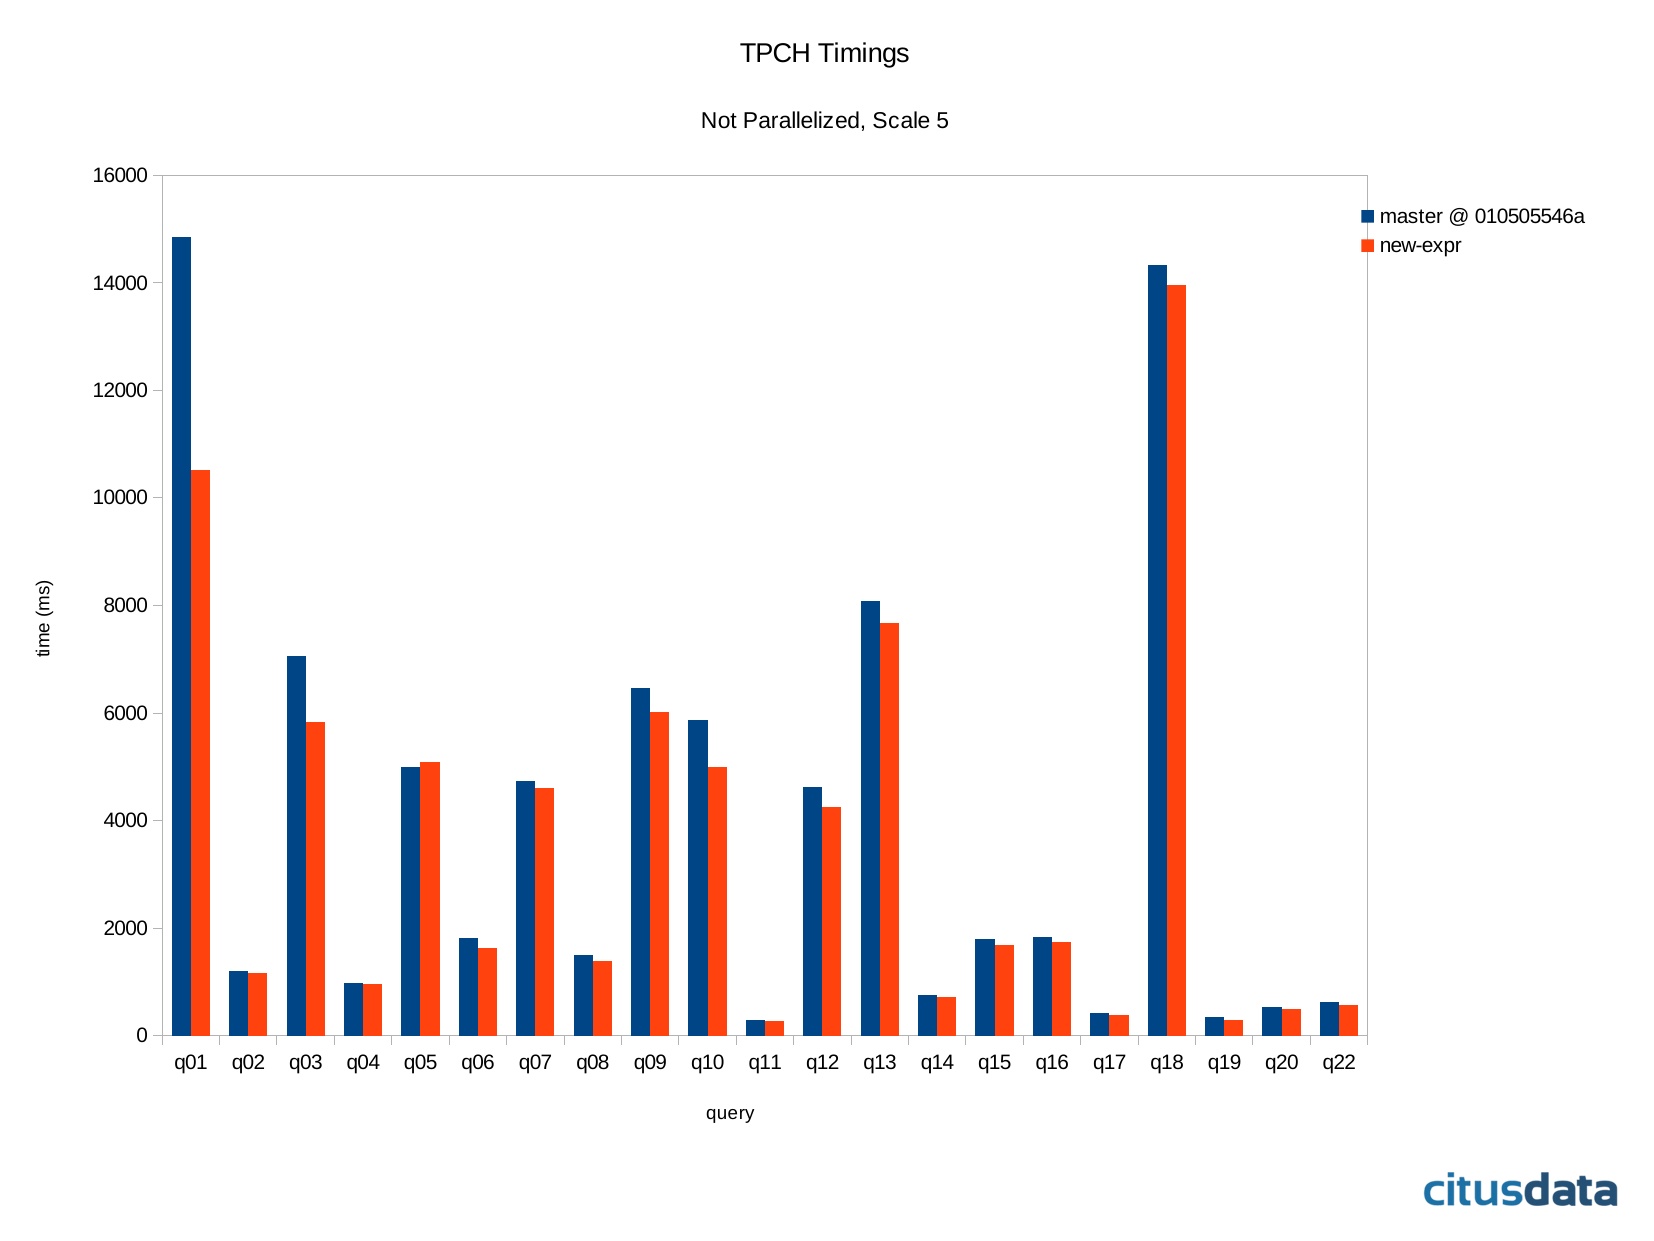

### Chart: TPCH Timings
Not Parallelized, Scale 5
| Category | master @ 010505546a | new-expr |
|---|---|---|
| q01 | 14857.752 | 10519.087 |
| q02 | 1199.943 | 1157.603 |
| q03 | 7066.261 | 5838.204 |
| q04 | 979.619 | 954.405 |
| q05 | 4987.319 | 5085.127 |
| q06 | 1814.23 | 1632.852 |
| q07 | 4733.508 | 4608.774 |
| q08 | 1491.586 | 1382.066 |
| q09 | 6473.925 | 6013.557 |
| q10 | 5872.975 | 5004.153 |
| q11 | 292.156 | 266.286 |
| q12 | 4617.086 | 4259.914 |
| q13 | 8086.521 | 7665.517 |
| q14 | 764.687 | 718.471 |
| q15 | 1804.108 | 1680.087 |
| q16 | 1838.624 | 1747.544 |
| q17 | 419.005 | 388.779 |
| q18 | 14332.27 | 13959.513 |
| q19 | 346.109 | 286.348 |
| q20 | 530.35 | 499.341 |
| q22 | 634.631 | 571.499 |#